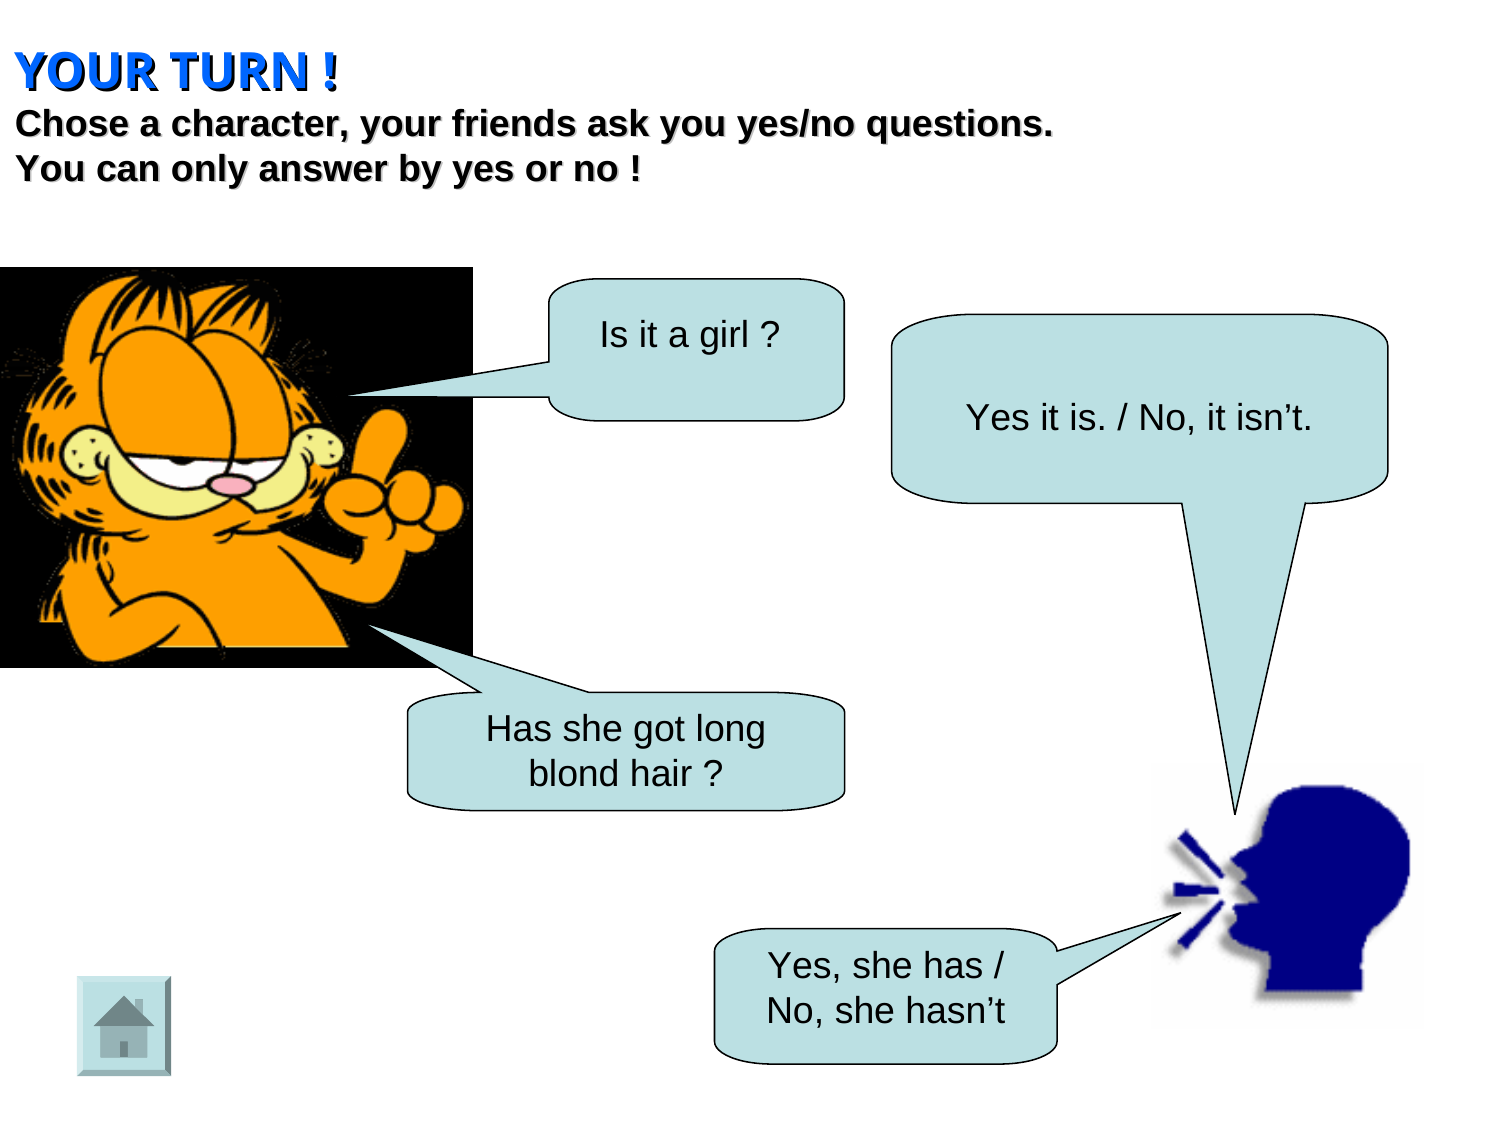

YOUR TURN !
Chose a character, your friends ask you yes/no questions.
You can only answer by yes or no !
Is it a girl ?
Yes it is. / No, it isn’t.
Has she got long blond hair ?
Yes, she has / No, she hasn’t